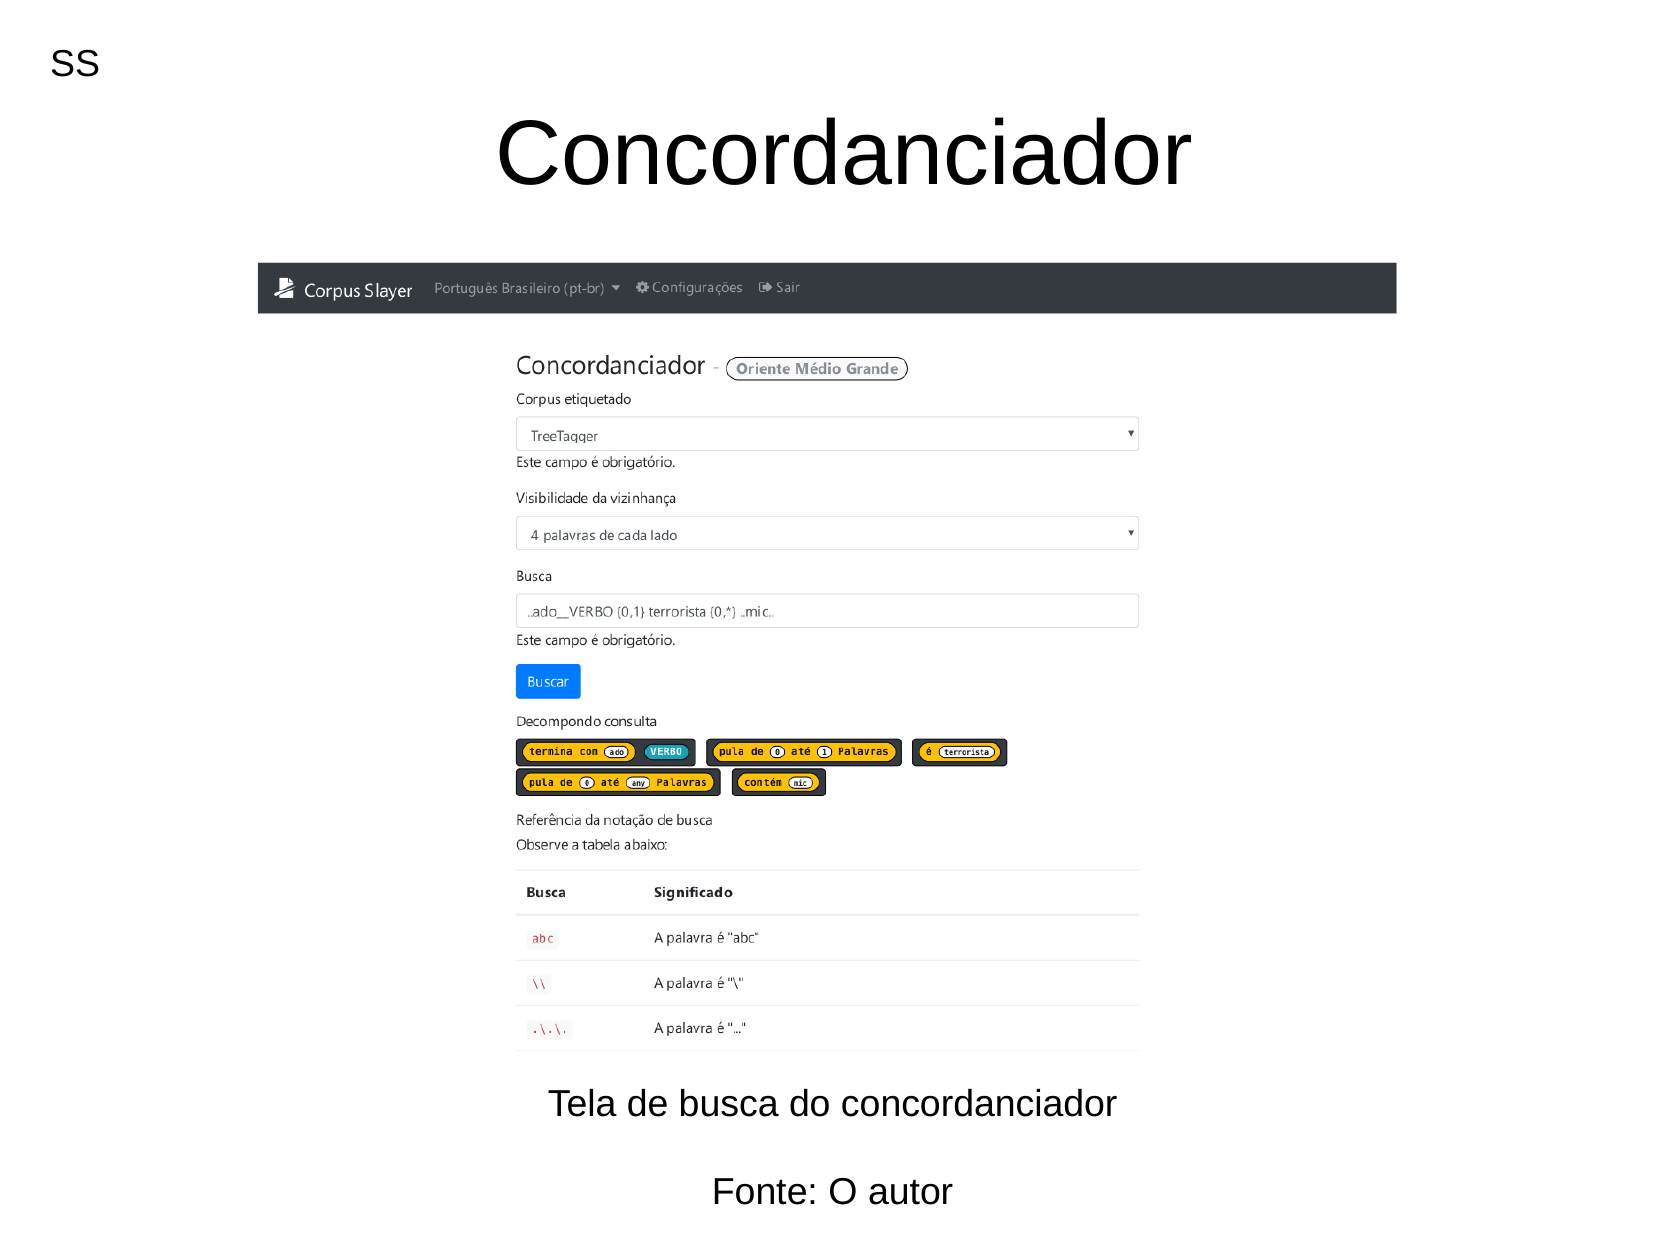

SS
# Concordanciador
Tela de busca do concordanciador
Fonte: O autor